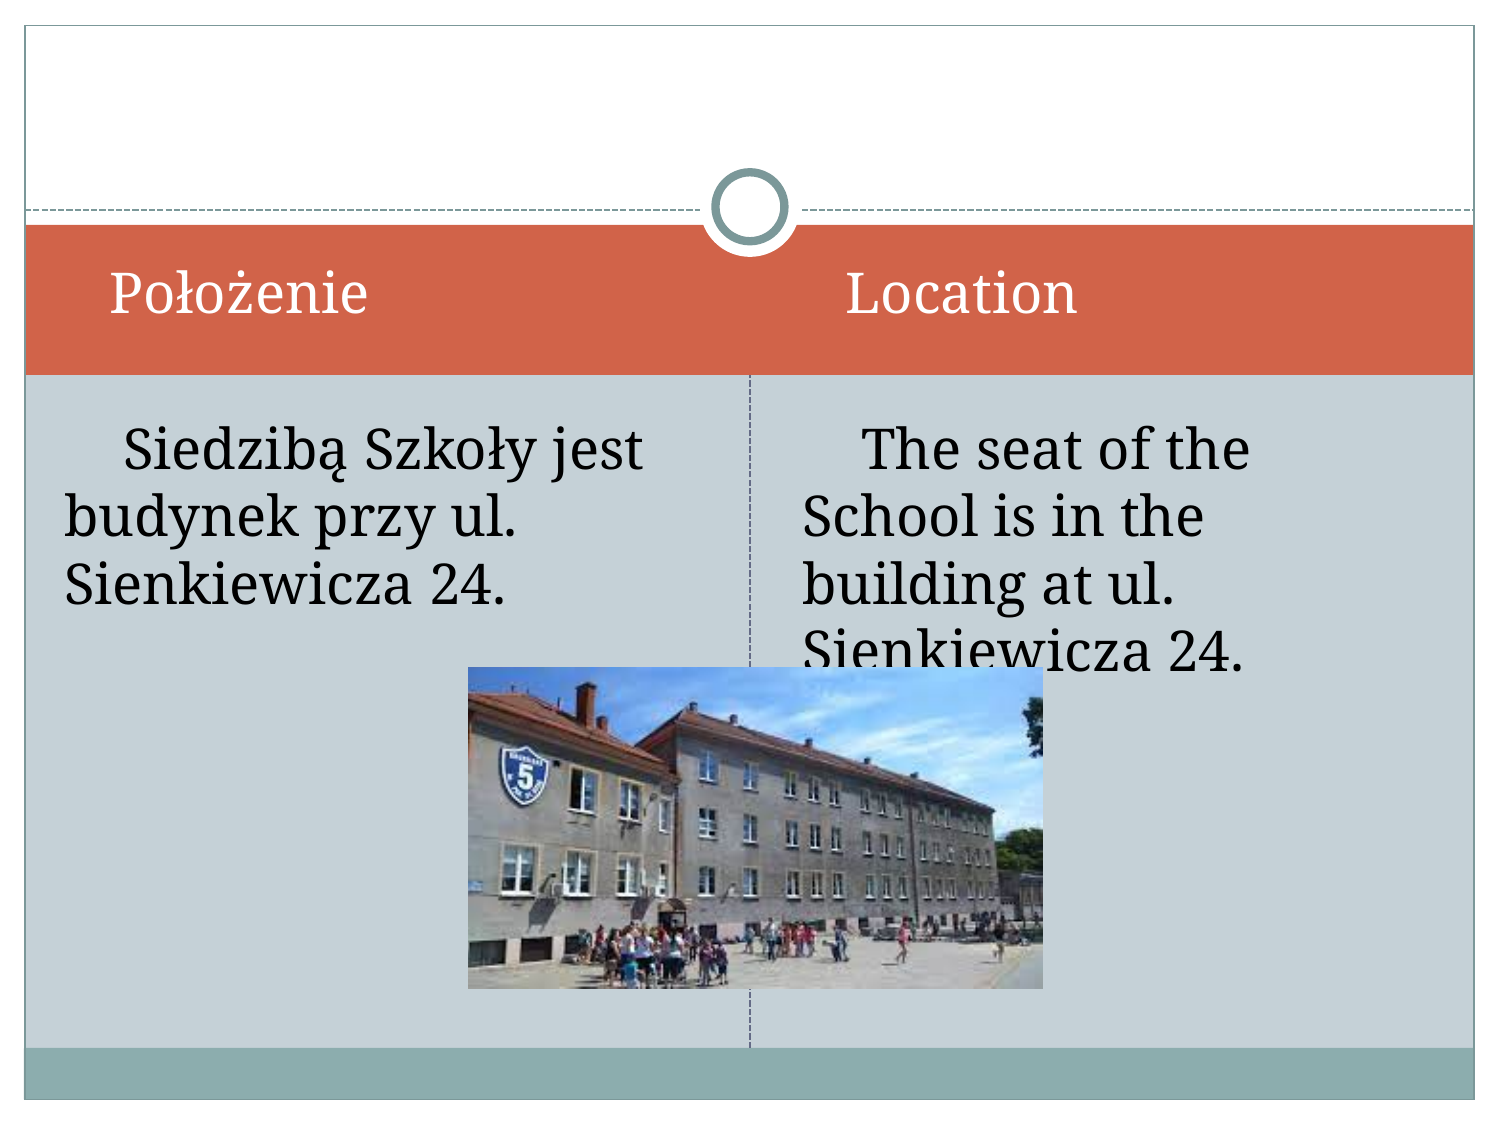

#
Położenie
Location
 Siedzibą Szkoły jest budynek przy ul. Sienkiewicza 24.
 The seat of the School is in the building at ul. Sienkiewicza 24.